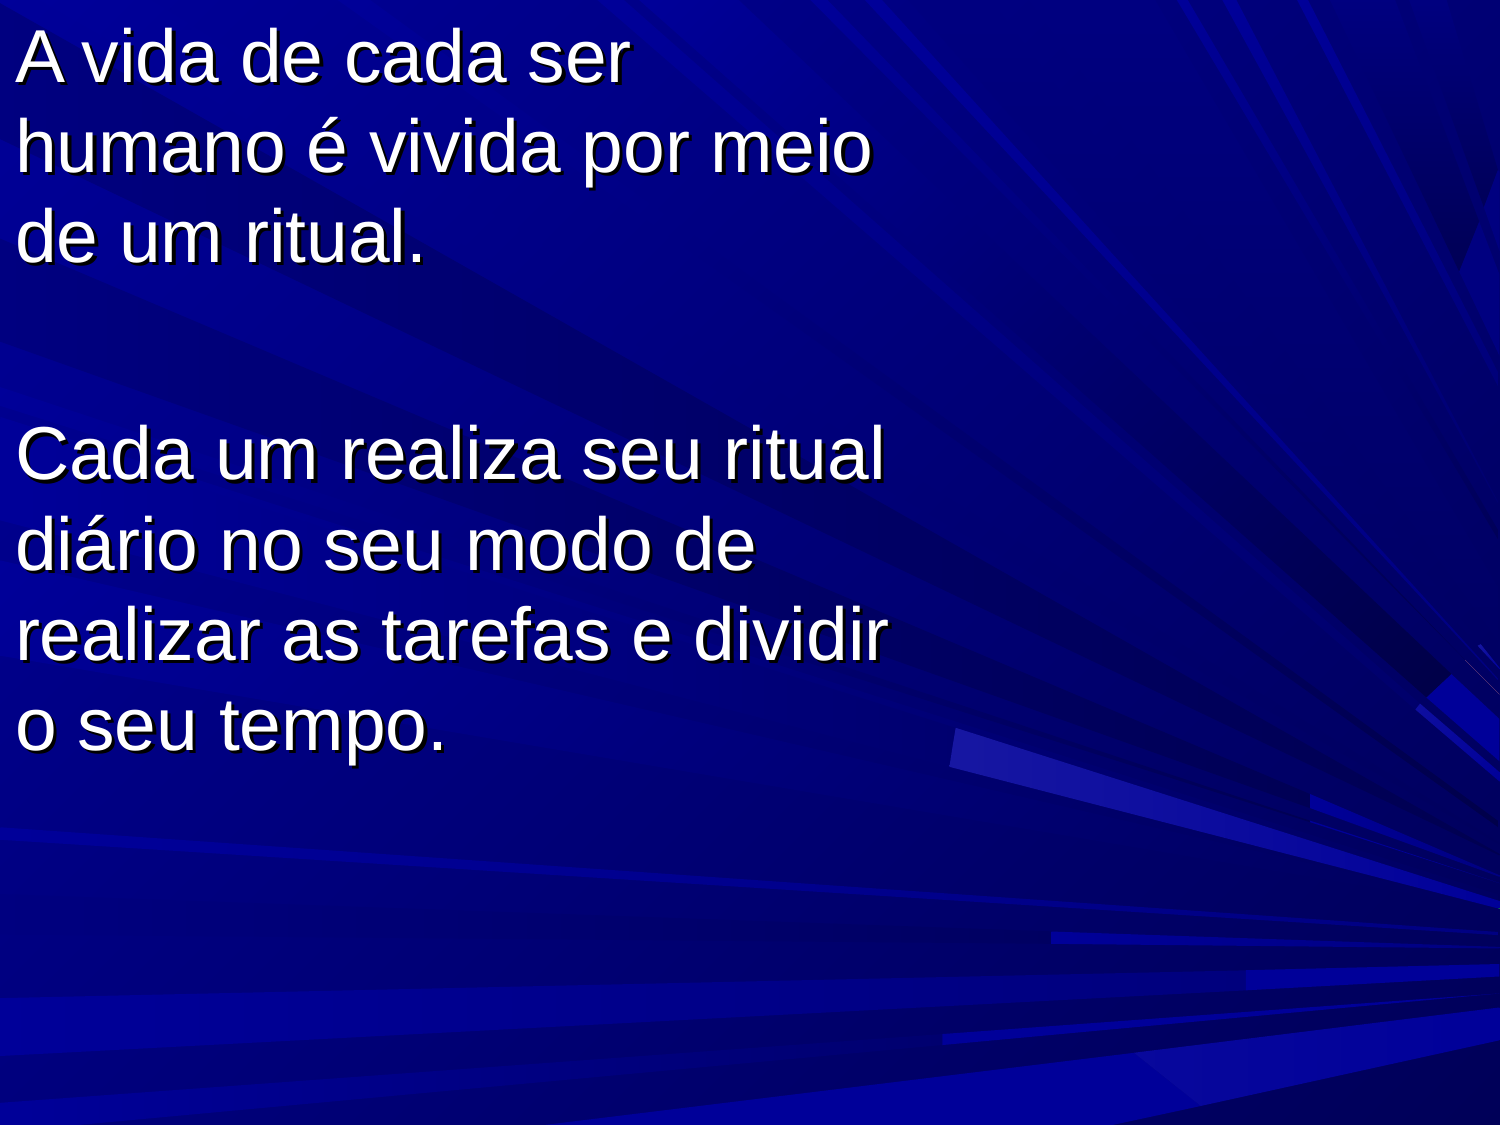

A vida de cada ser humano é vivida por meio de um ritual.
Cada um realiza seu ritual diário no seu modo de realizar as tarefas e dividir o seu tempo.